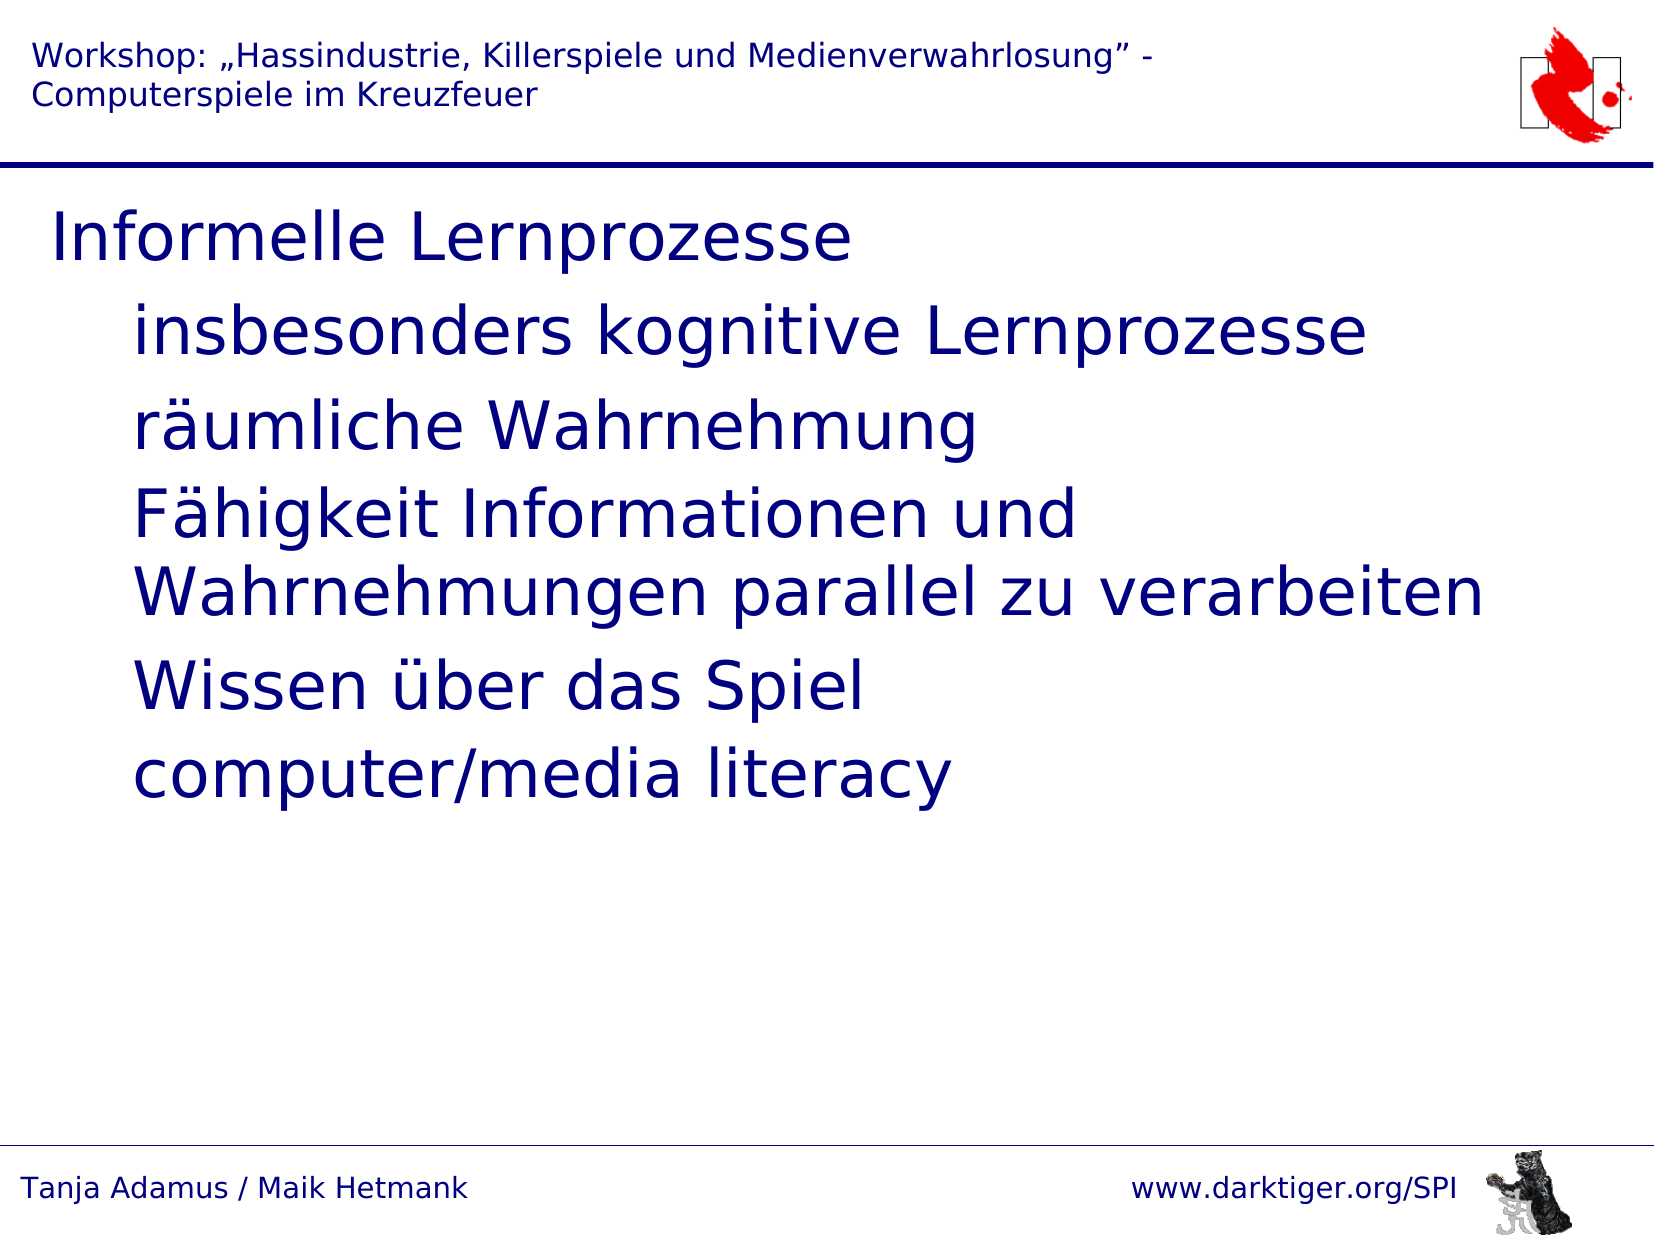

Workshop: „Hassindustrie, Killerspiele und Medienverwahrlosung” - Computerspiele im Kreuzfeuer
Informelle Lernprozesse
insbesonders kognitive Lernprozesse
räumliche Wahrnehmung
Fähigkeit Informationen und Wahrnehmungen parallel zu verarbeiten
Wissen über das Spiel
computer/media literacy